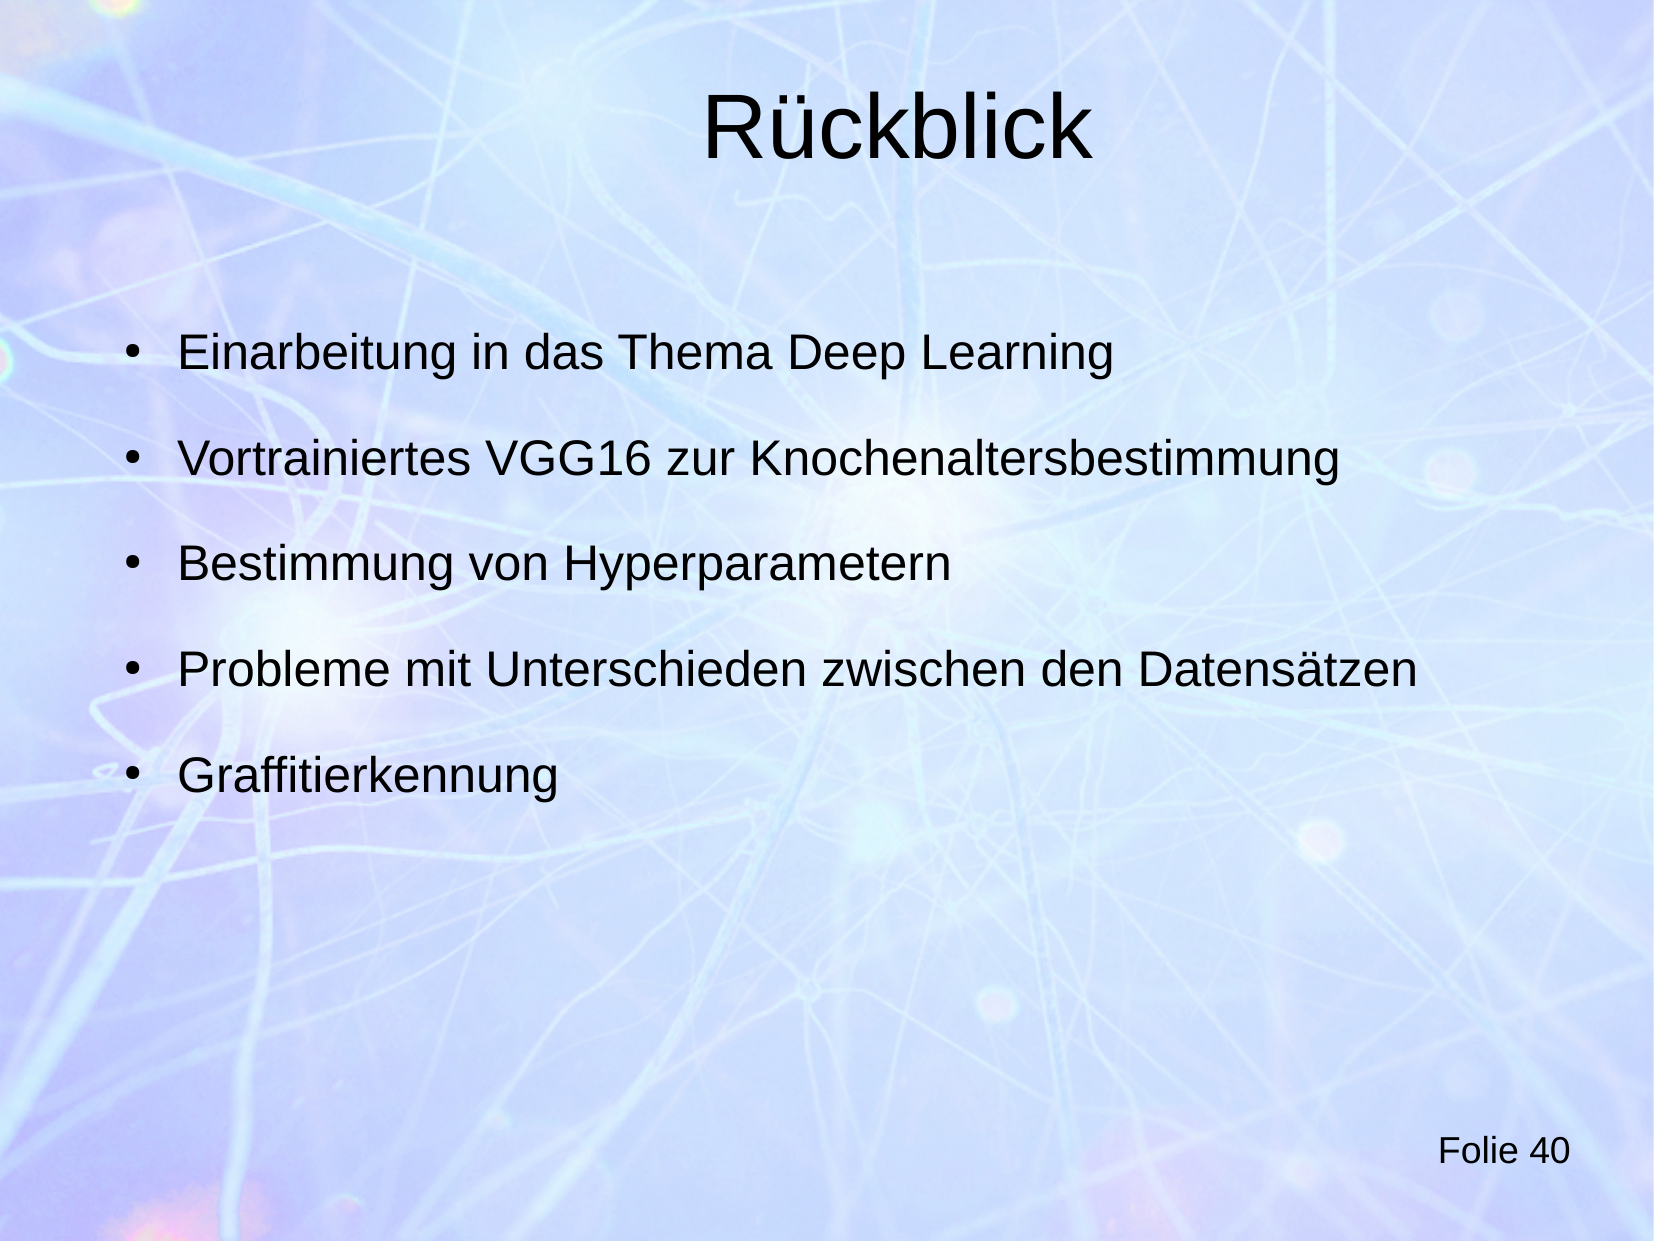

# Rückblick
Einarbeitung in das Thema Deep Learning
Vortrainiertes VGG16 zur Knochenaltersbestimmung
Bestimmung von Hyperparametern
Probleme mit Unterschieden zwischen den Datensätzen
Graffitierkennung
40